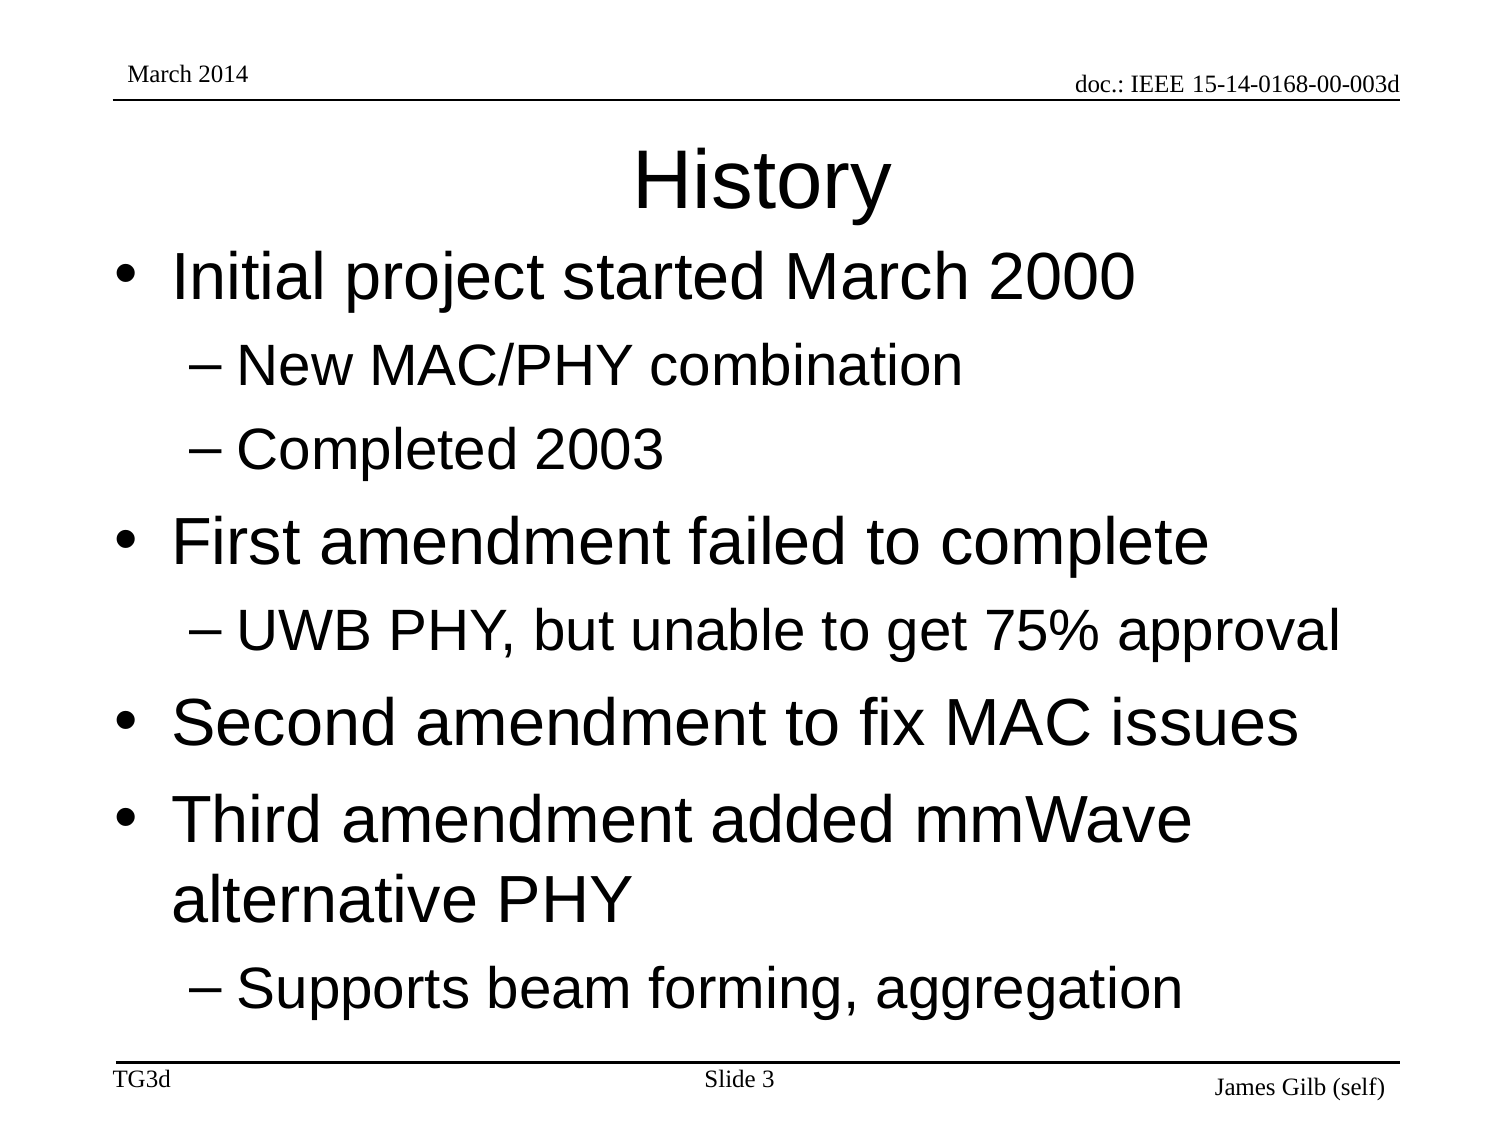

# History
Initial project started March 2000
New MAC/PHY combination
Completed 2003
First amendment failed to complete
UWB PHY, but unable to get 75% approval
Second amendment to fix MAC issues
Third amendment added mmWave alternative PHY
Supports beam forming, aggregation
3